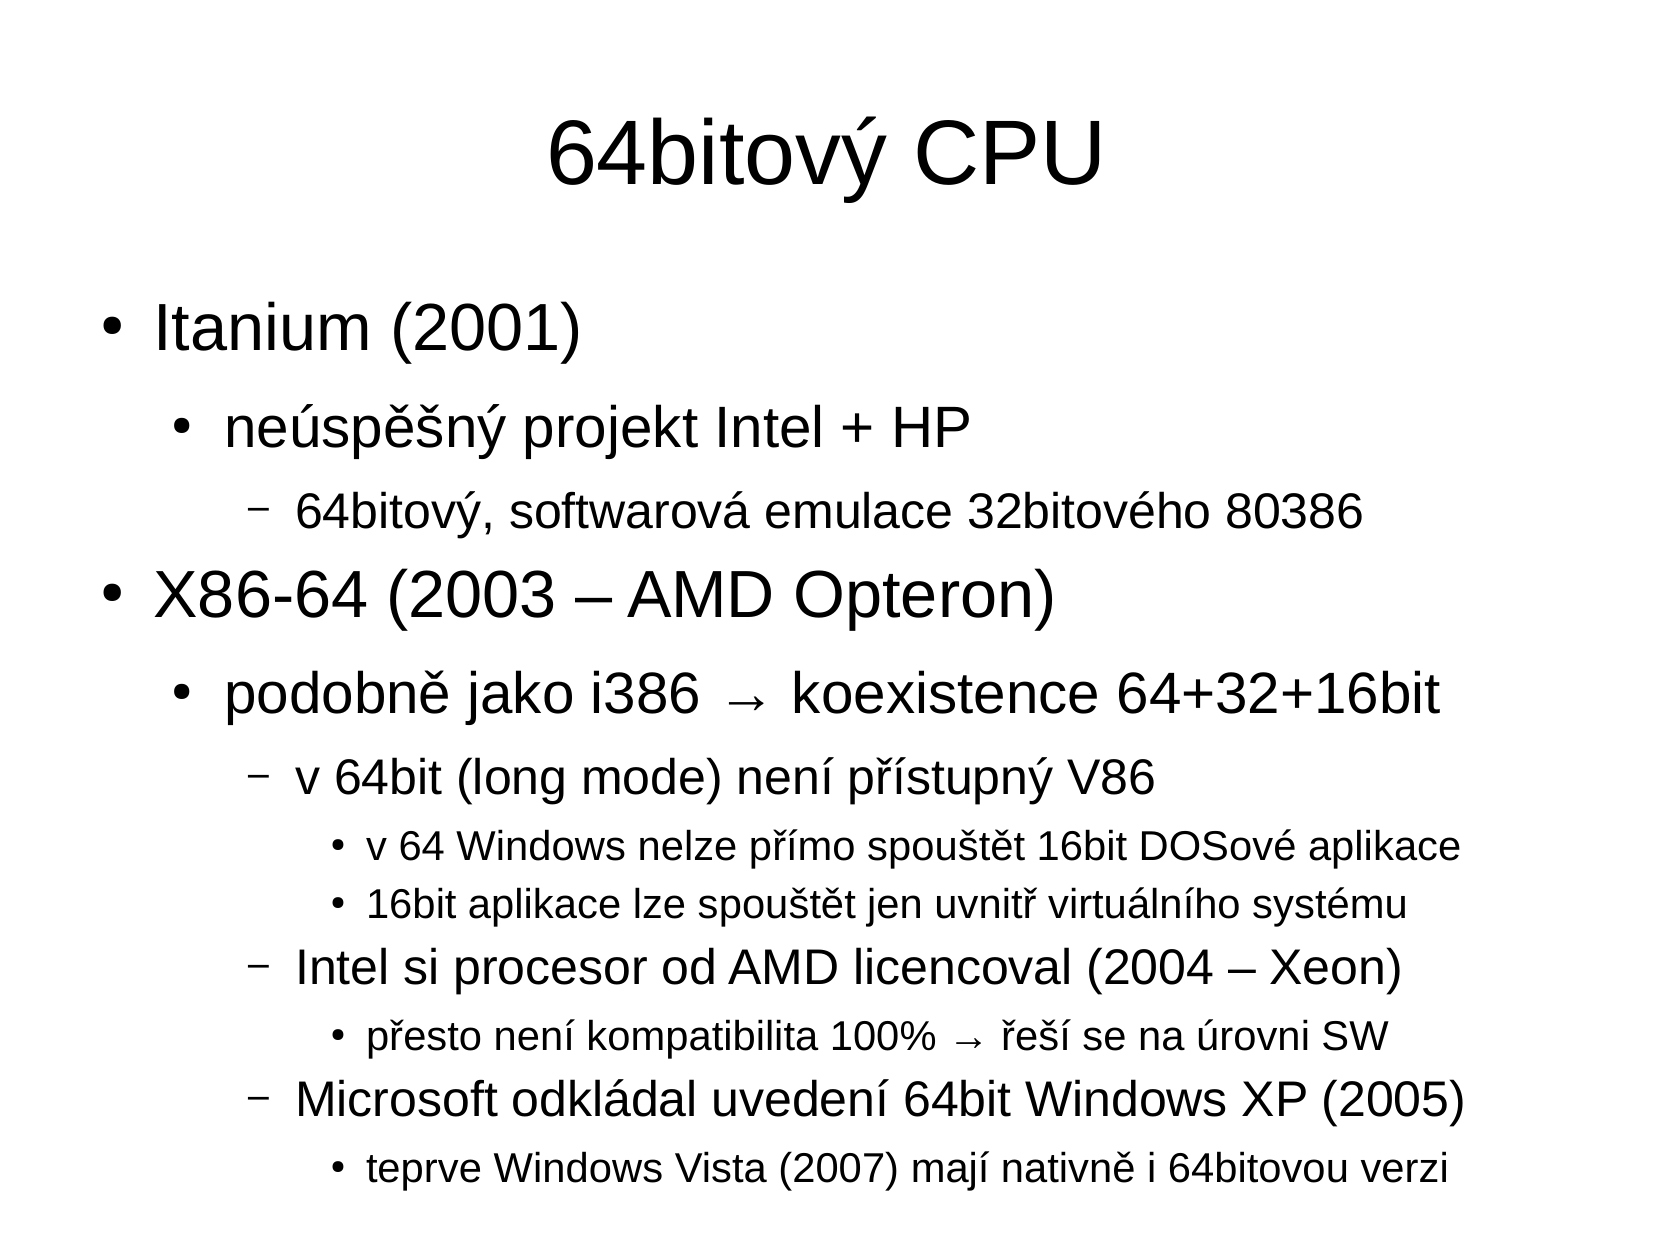

# 64bitový CPU
Itanium (2001)
neúspěšný projekt Intel + HP
64bitový, softwarová emulace 32bitového 80386
X86-64 (2003 – AMD Opteron)
podobně jako i386 → koexistence 64+32+16bit
v 64bit (long mode) není přístupný V86
v 64 Windows nelze přímo spouštět 16bit DOSové aplikace
16bit aplikace lze spouštět jen uvnitř virtuálního systému
Intel si procesor od AMD licencoval (2004 – Xeon)
přesto není kompatibilita 100% → řeší se na úrovni SW
Microsoft odkládal uvedení 64bit Windows XP (2005)
teprve Windows Vista (2007) mají nativně i 64bitovou verzi